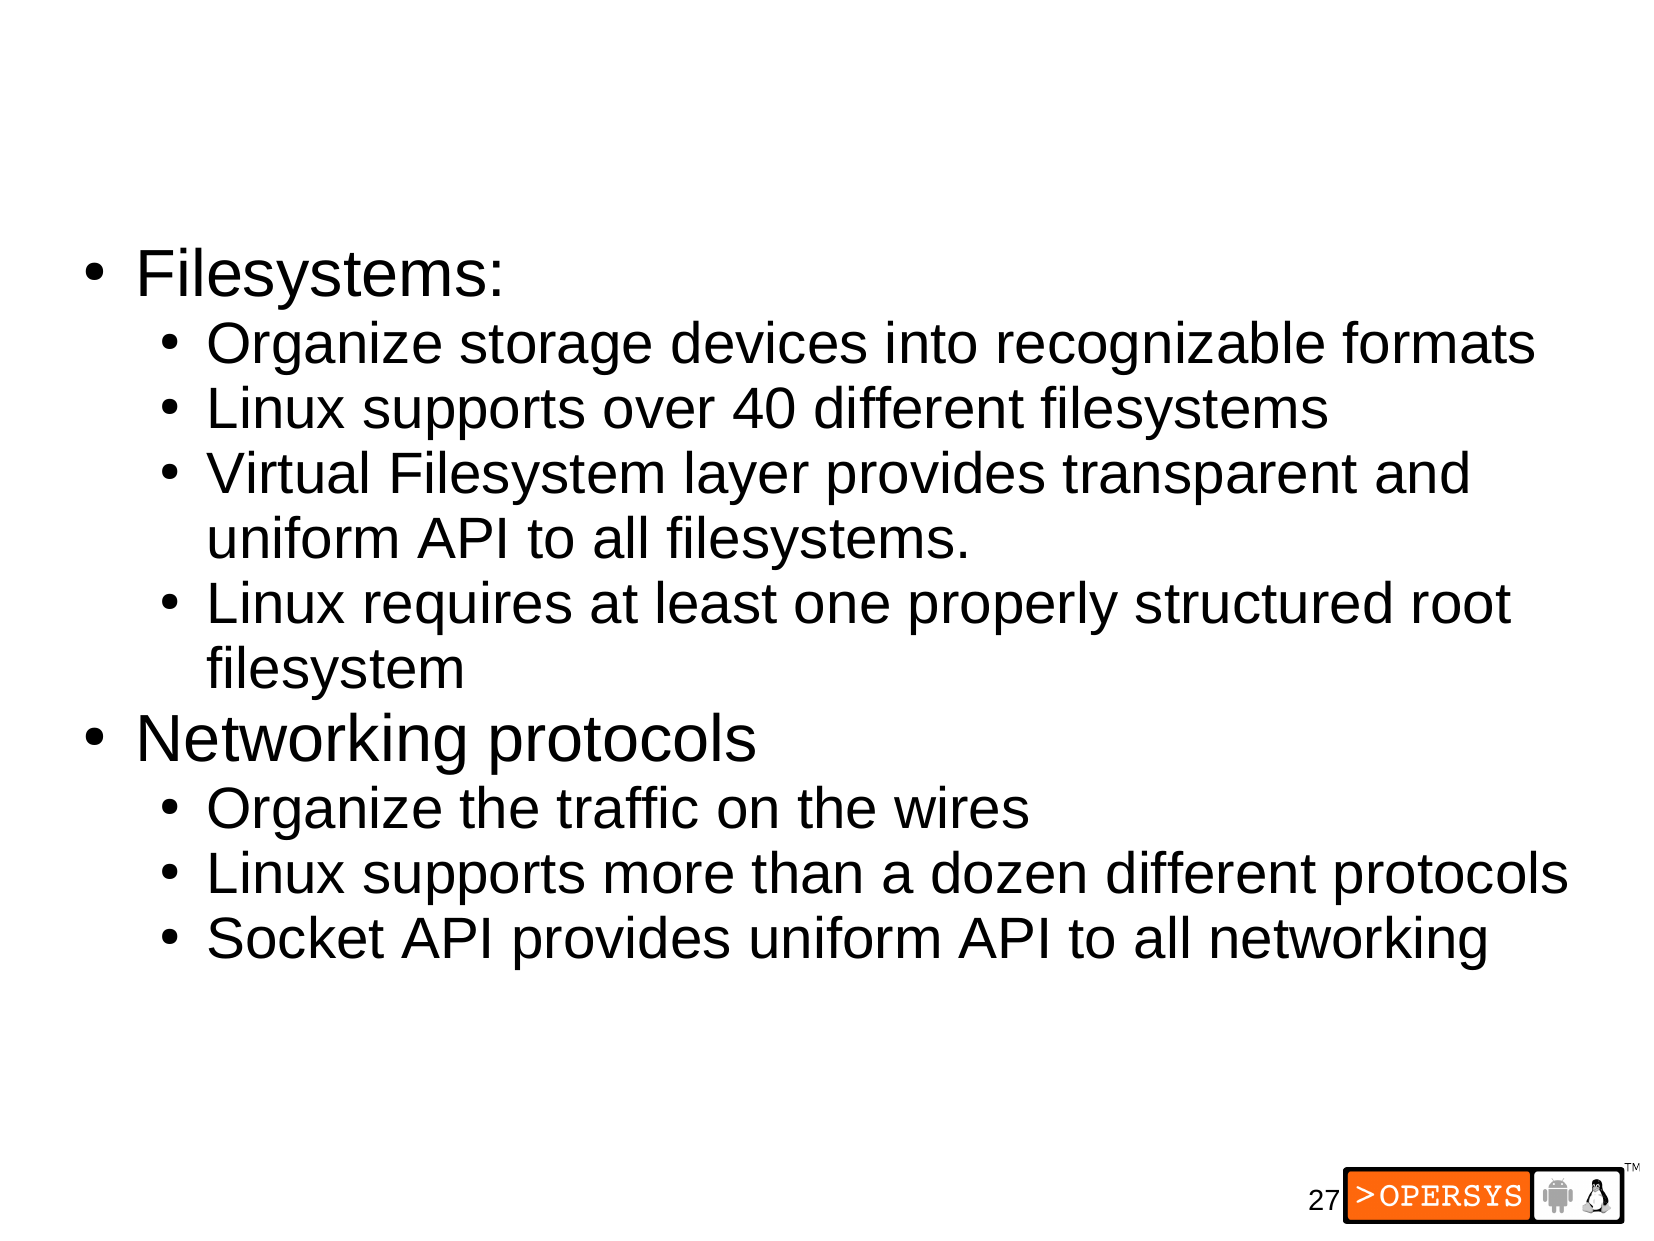

# Filesystems:
Organize storage devices into recognizable formats
Linux supports over 40 different filesystems
Virtual Filesystem layer provides transparent and uniform API to all filesystems.
Linux requires at least one properly structured root filesystem
Networking protocols
Organize the traffic on the wires
Linux supports more than a dozen different protocols
Socket API provides uniform API to all networking